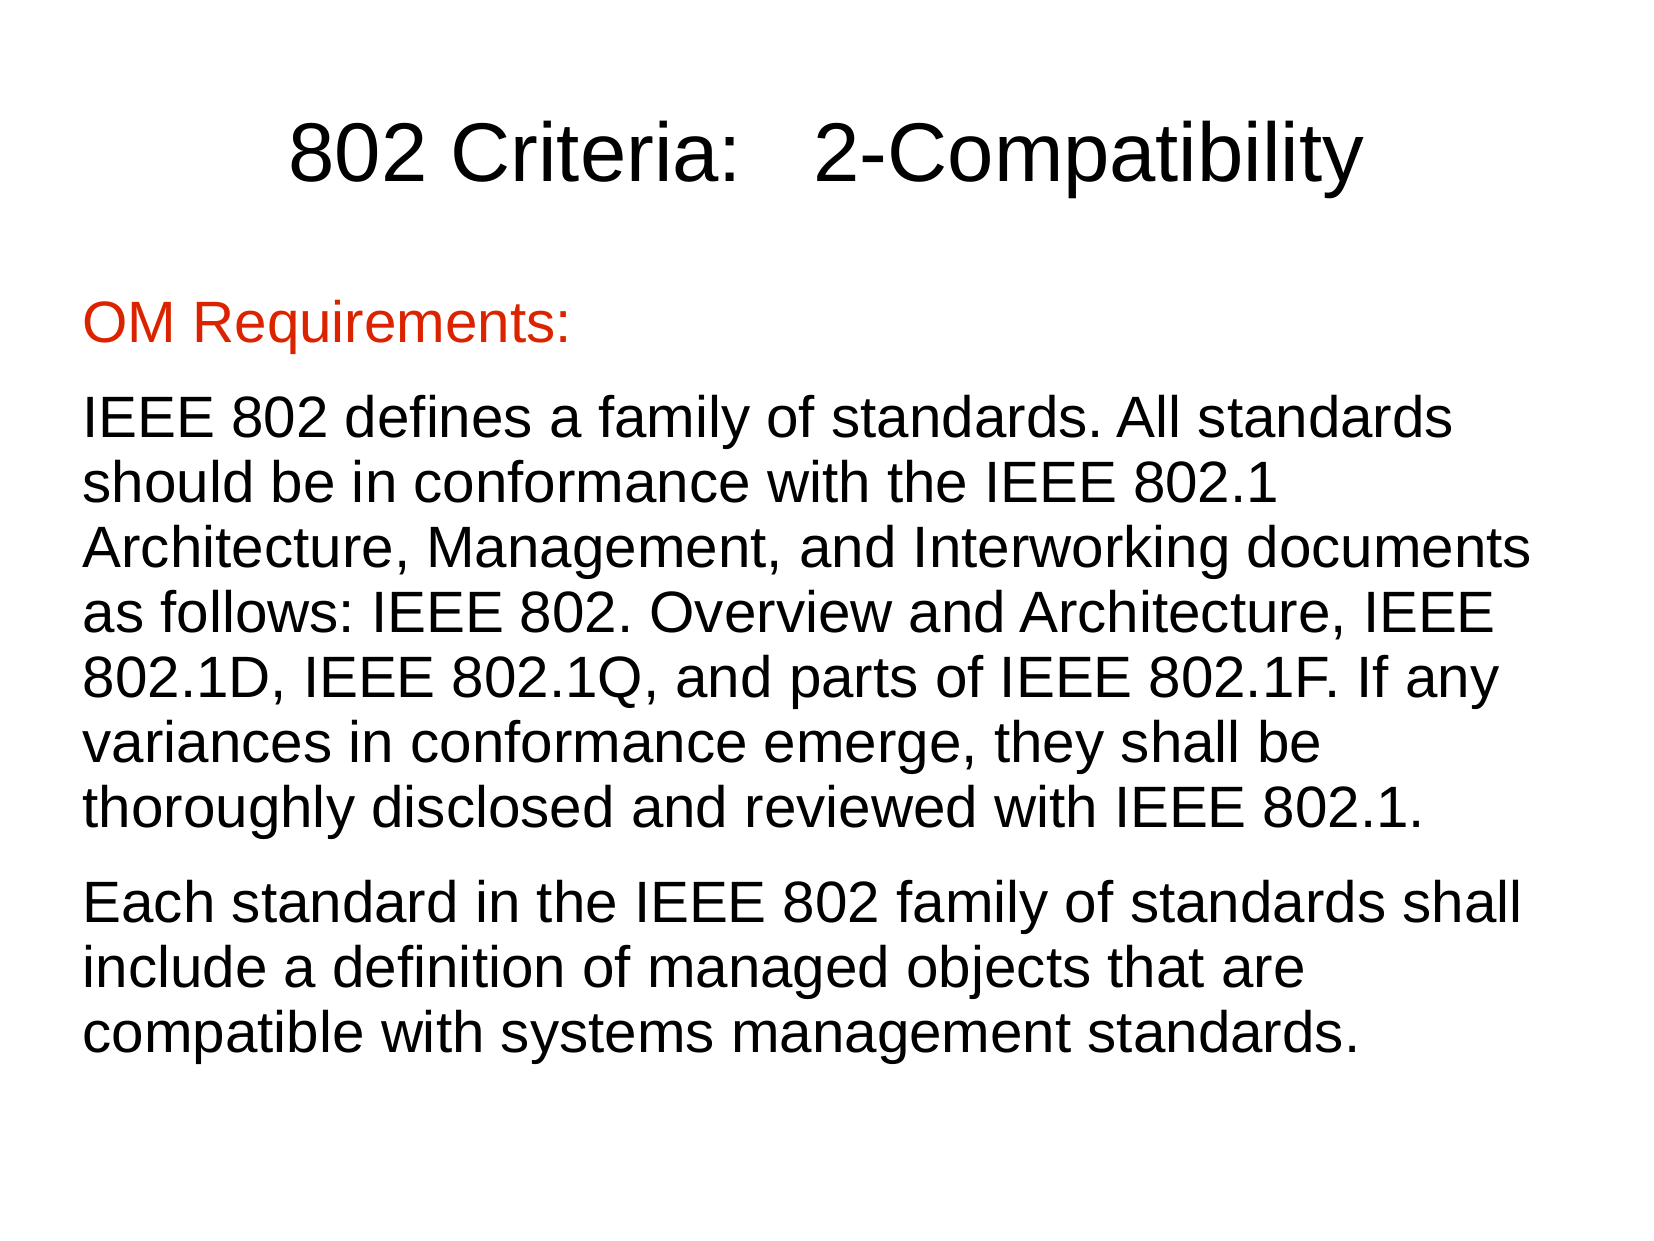

# 802 Criteria:	2-Compatibility
OM Requirements:
IEEE 802 defines a family of standards. All standards should be in conformance with the IEEE 802.1 Architecture, Management, and Interworking documents as follows: IEEE 802. Overview and Architecture, IEEE 802.1D, IEEE 802.1Q, and parts of IEEE 802.1F. If any variances in conformance emerge, they shall be thoroughly disclosed and reviewed with IEEE 802.1.
Each standard in the IEEE 802 family of standards shall include a definition of managed objects that are compatible with systems management standards.